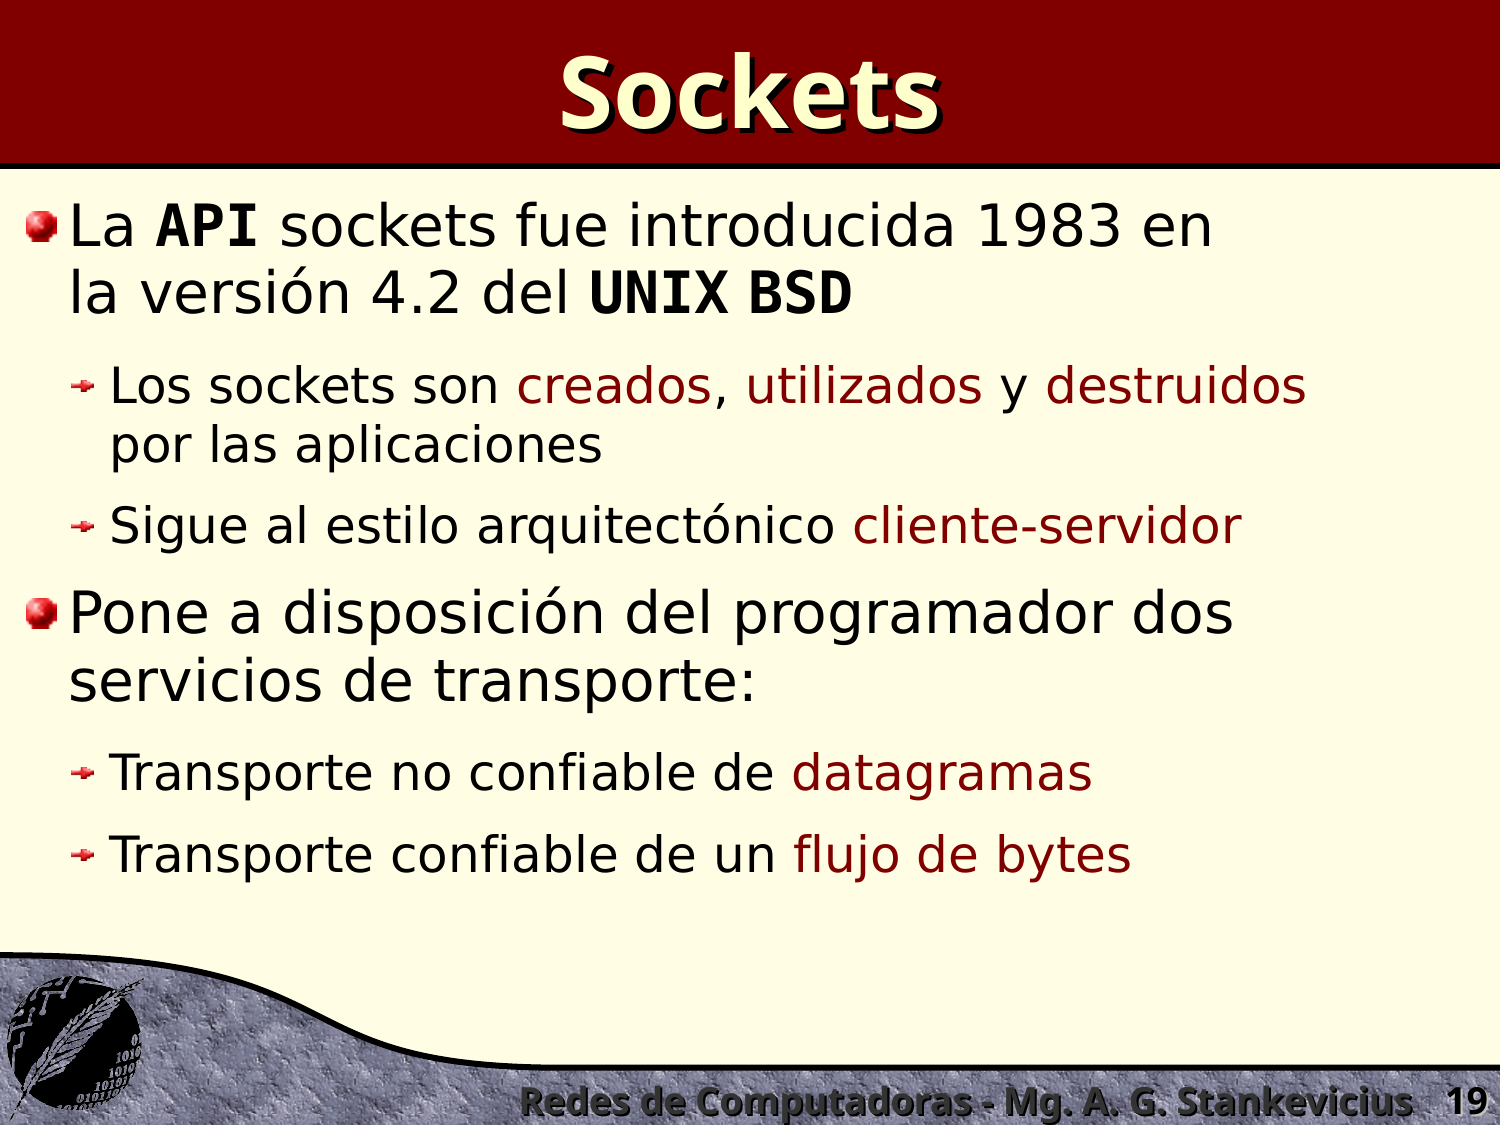

# Sockets
La API sockets fue introducida 1983 en
la versión 4.2 del UNIX BSD
Los sockets son creados, utilizados y destruidos
por las aplicaciones
Sigue al estilo arquitectónico cliente-servidor
Pone a disposición del programador dos servicios de transporte:
Transporte no confiable de datagramas
Transporte confiable de un flujo de bytes
19